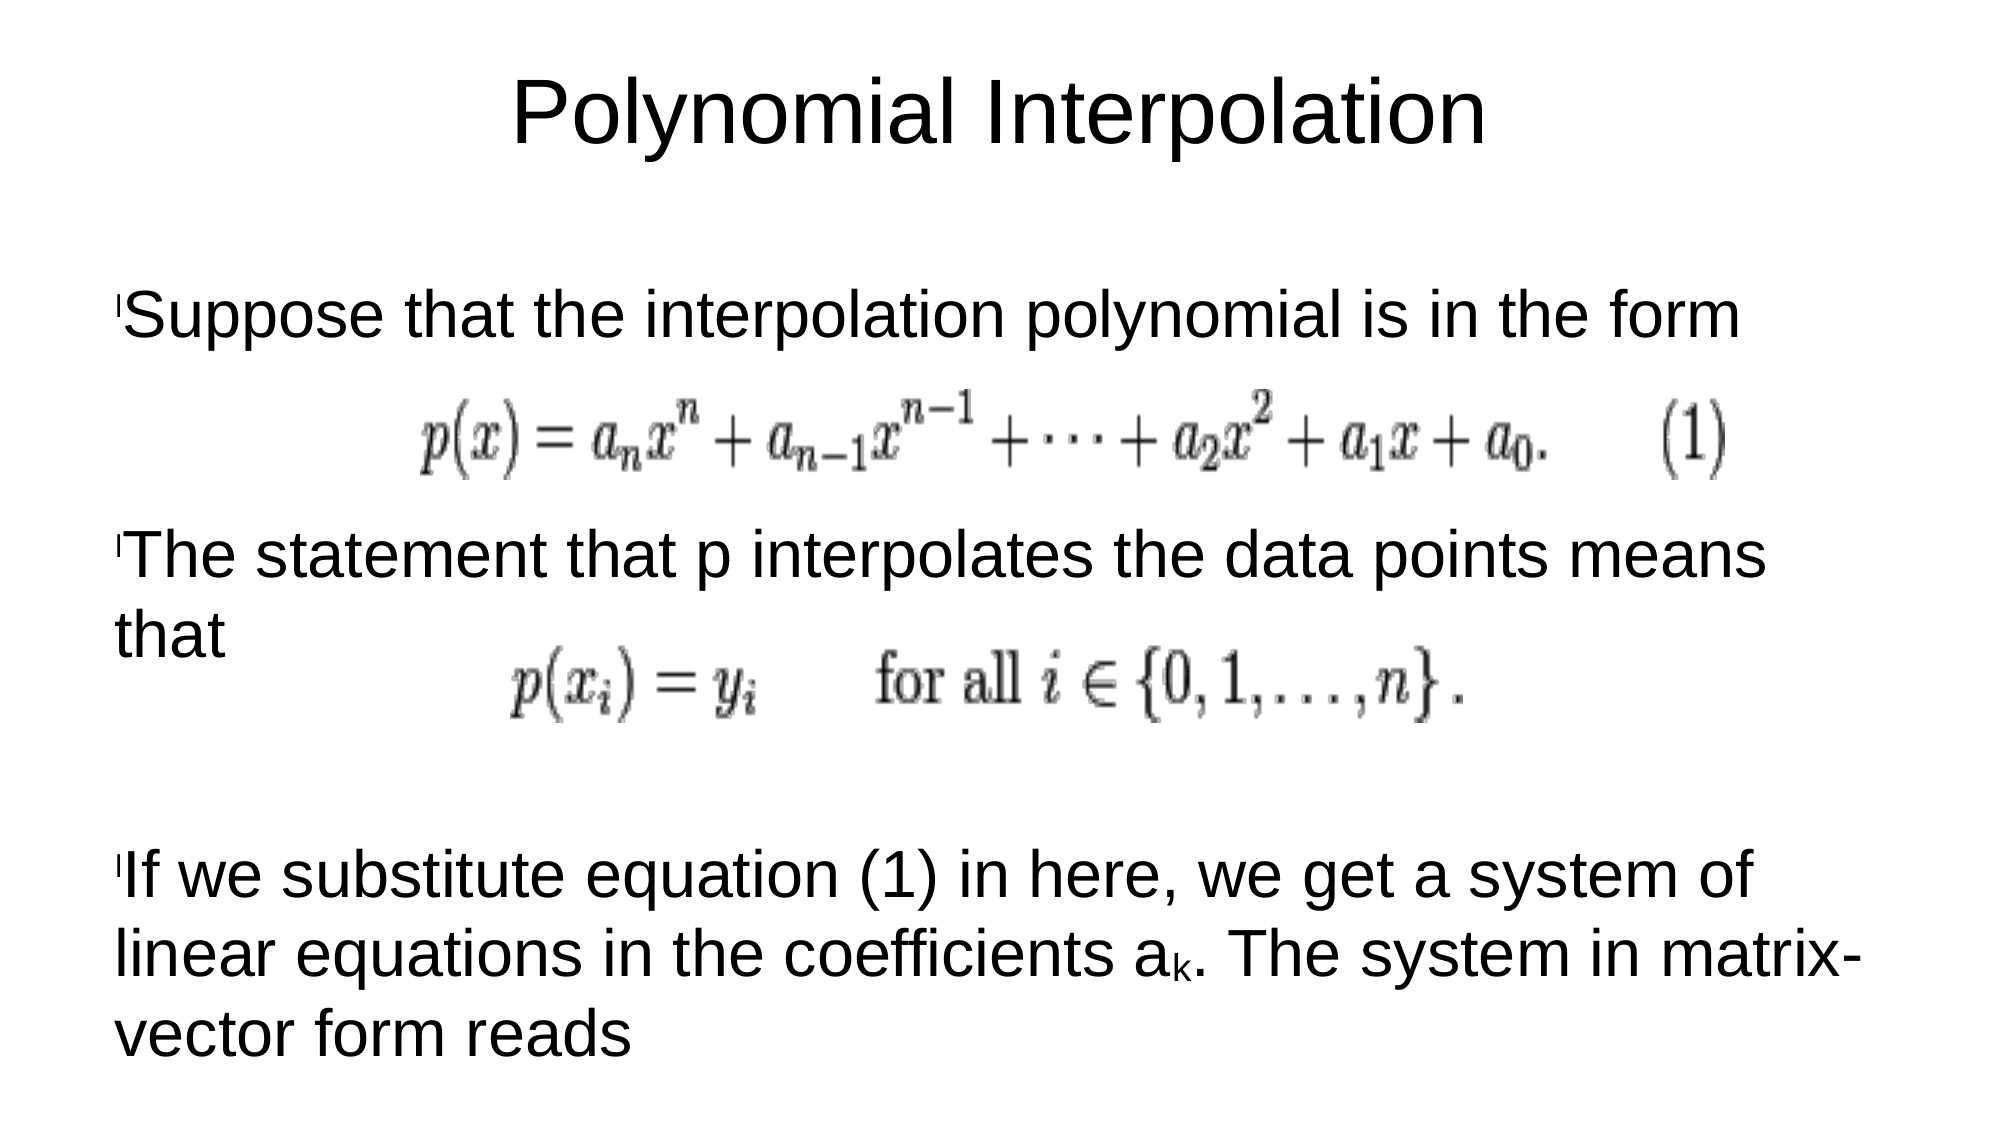

Polynomial Interpolation
Suppose that the interpolation polynomial is in the form
The statement that p interpolates the data points means that
If we substitute equation (1) in here, we get a system of linear equations in the coefficients ak. The system in matrix-vector form reads